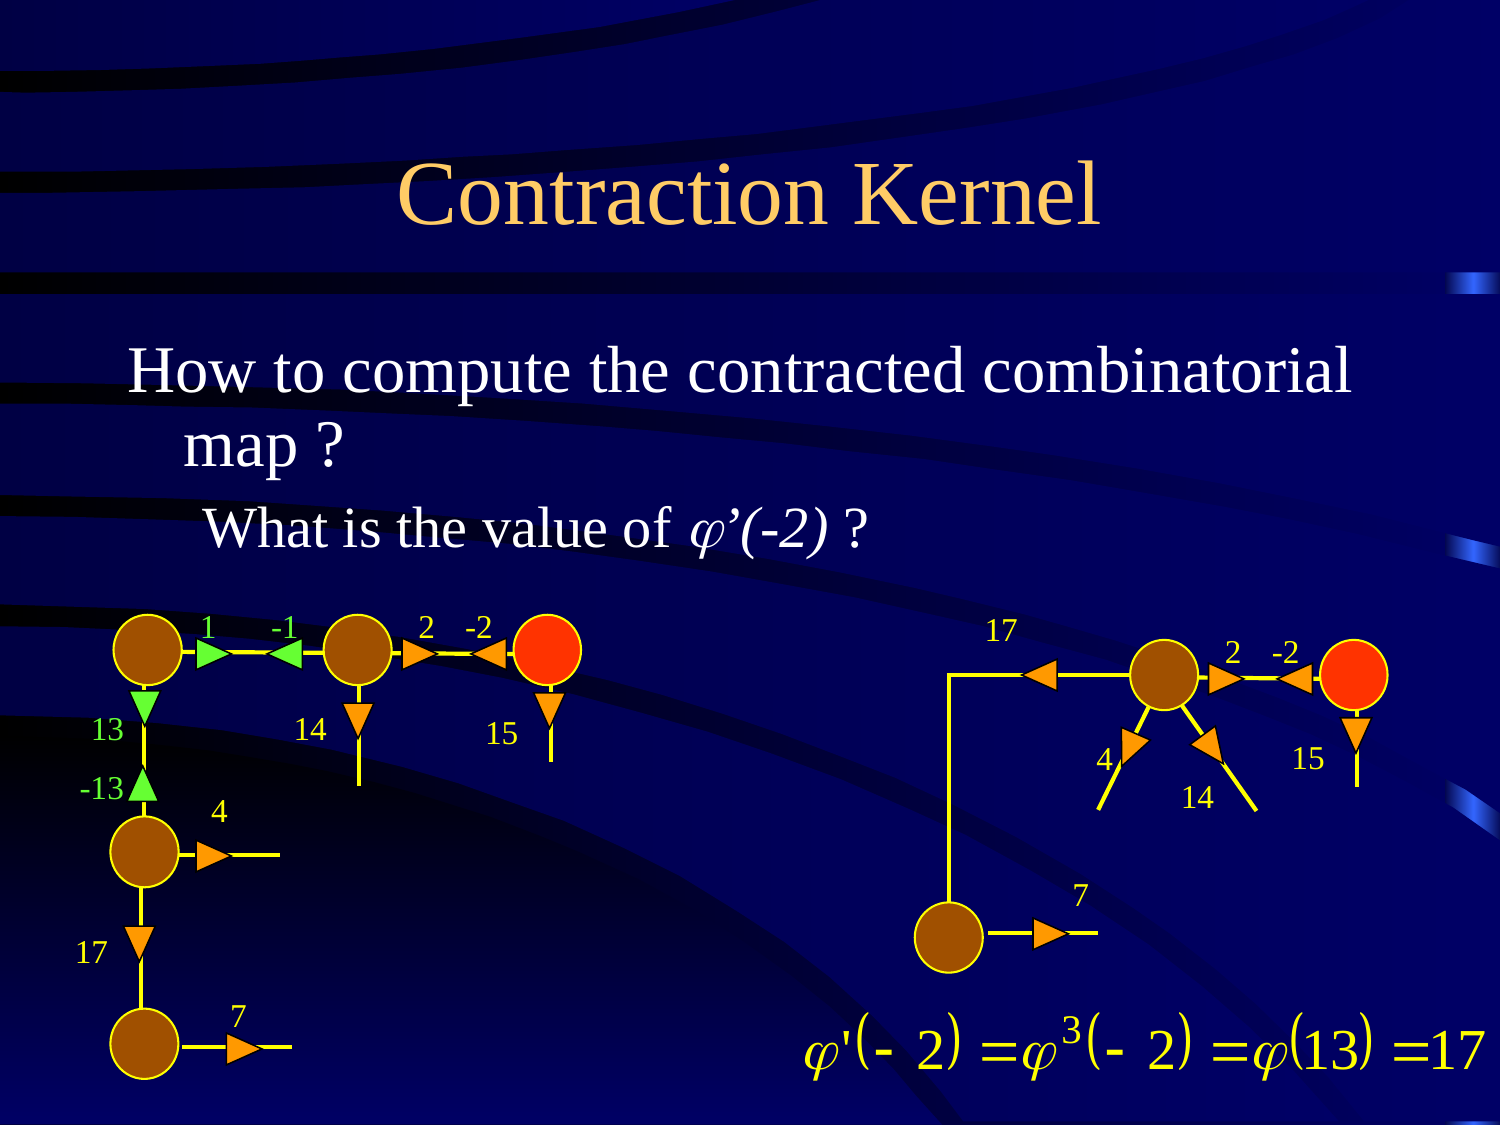

# Contraction Kernel
How to compute the contracted combinatorial map ?
What is the value of ’(-2) ?
1
-1
2
-2
17
2
-2
15
4
14
7
13
14
15
-13
4
17
7